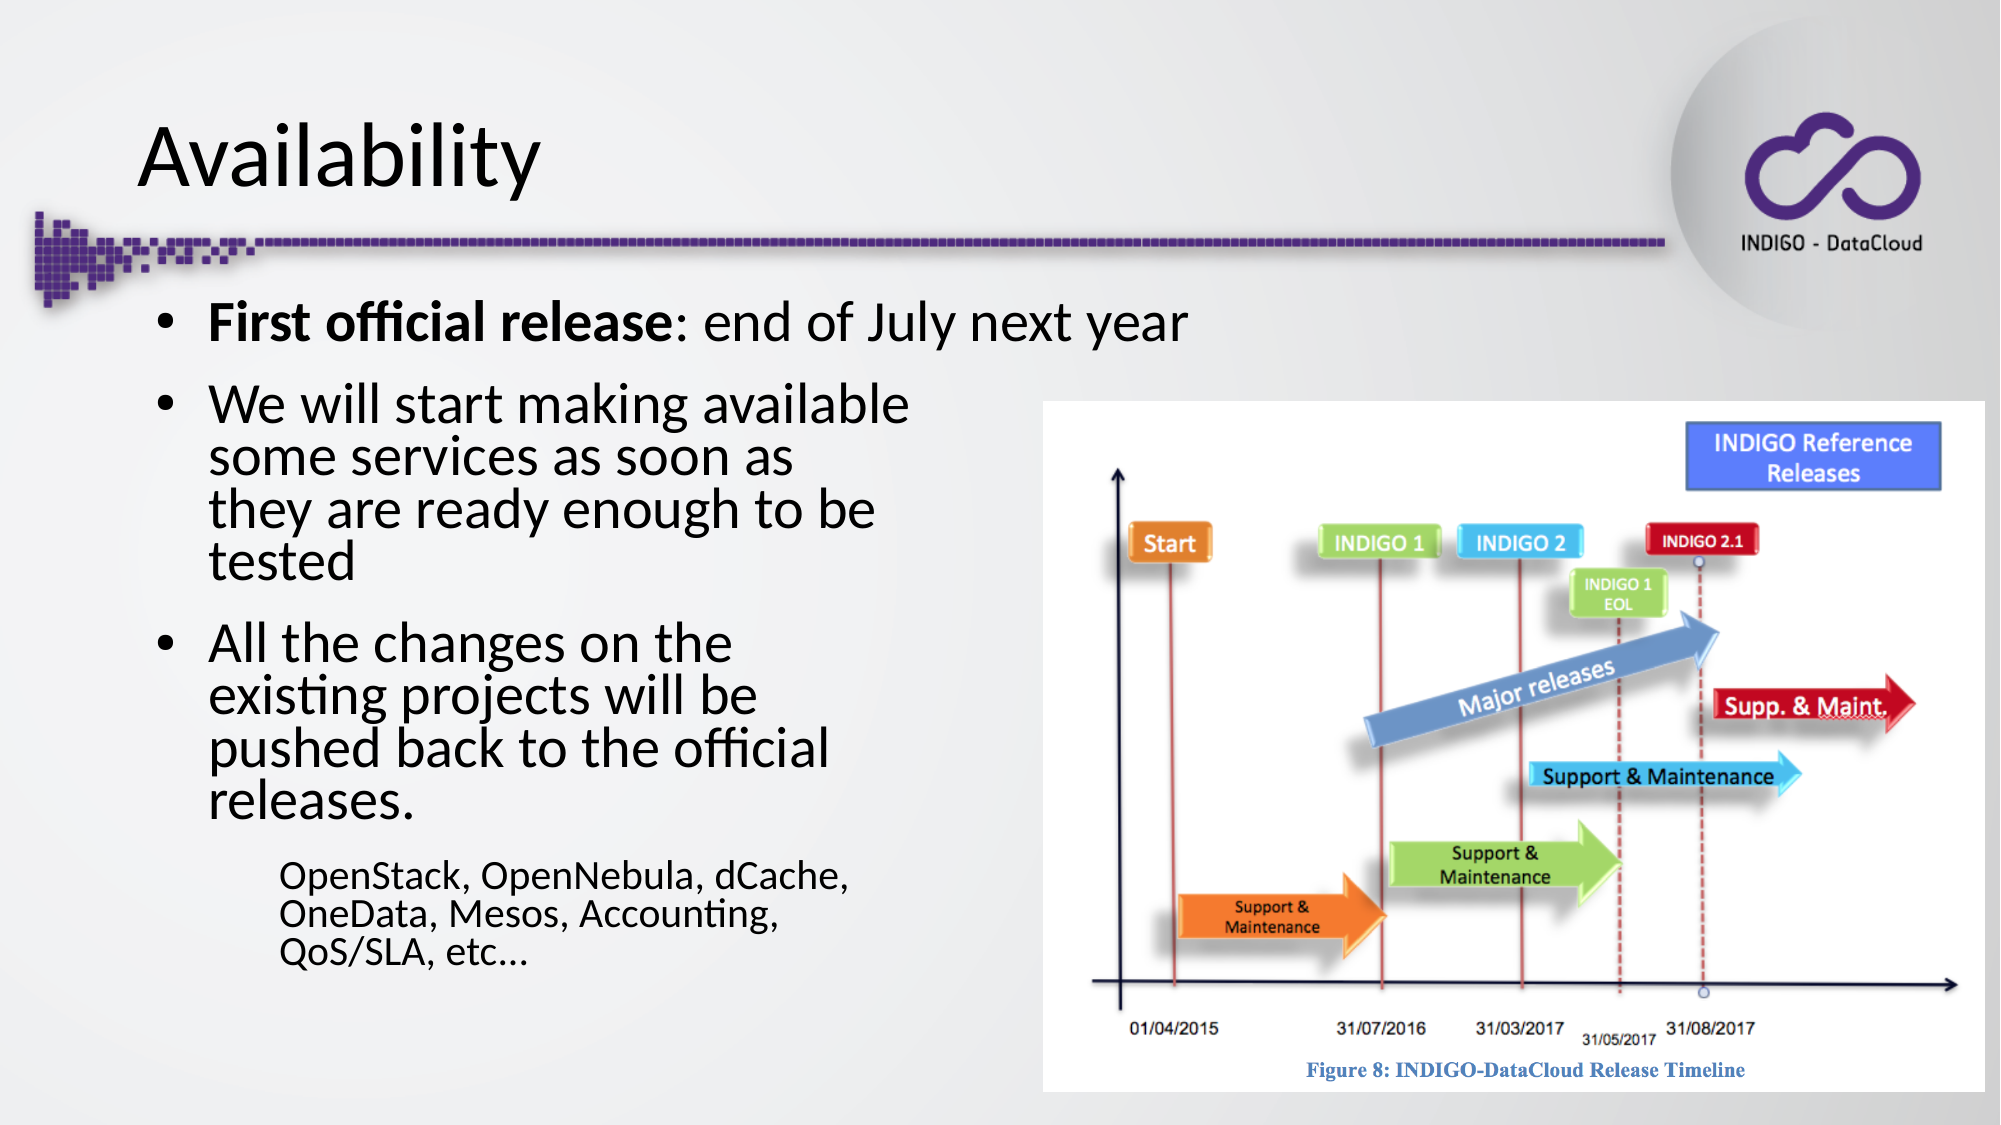

# Availability
First official release: end of July next year
We will start making available
some services as soon as
they are ready enough to be
tested
All the changes on the
existing projects will be
pushed back to the official
releases.
OpenStack, OpenNebula, dCache,
OneData, Mesos, Accounting,
QoS/SLA, etc...